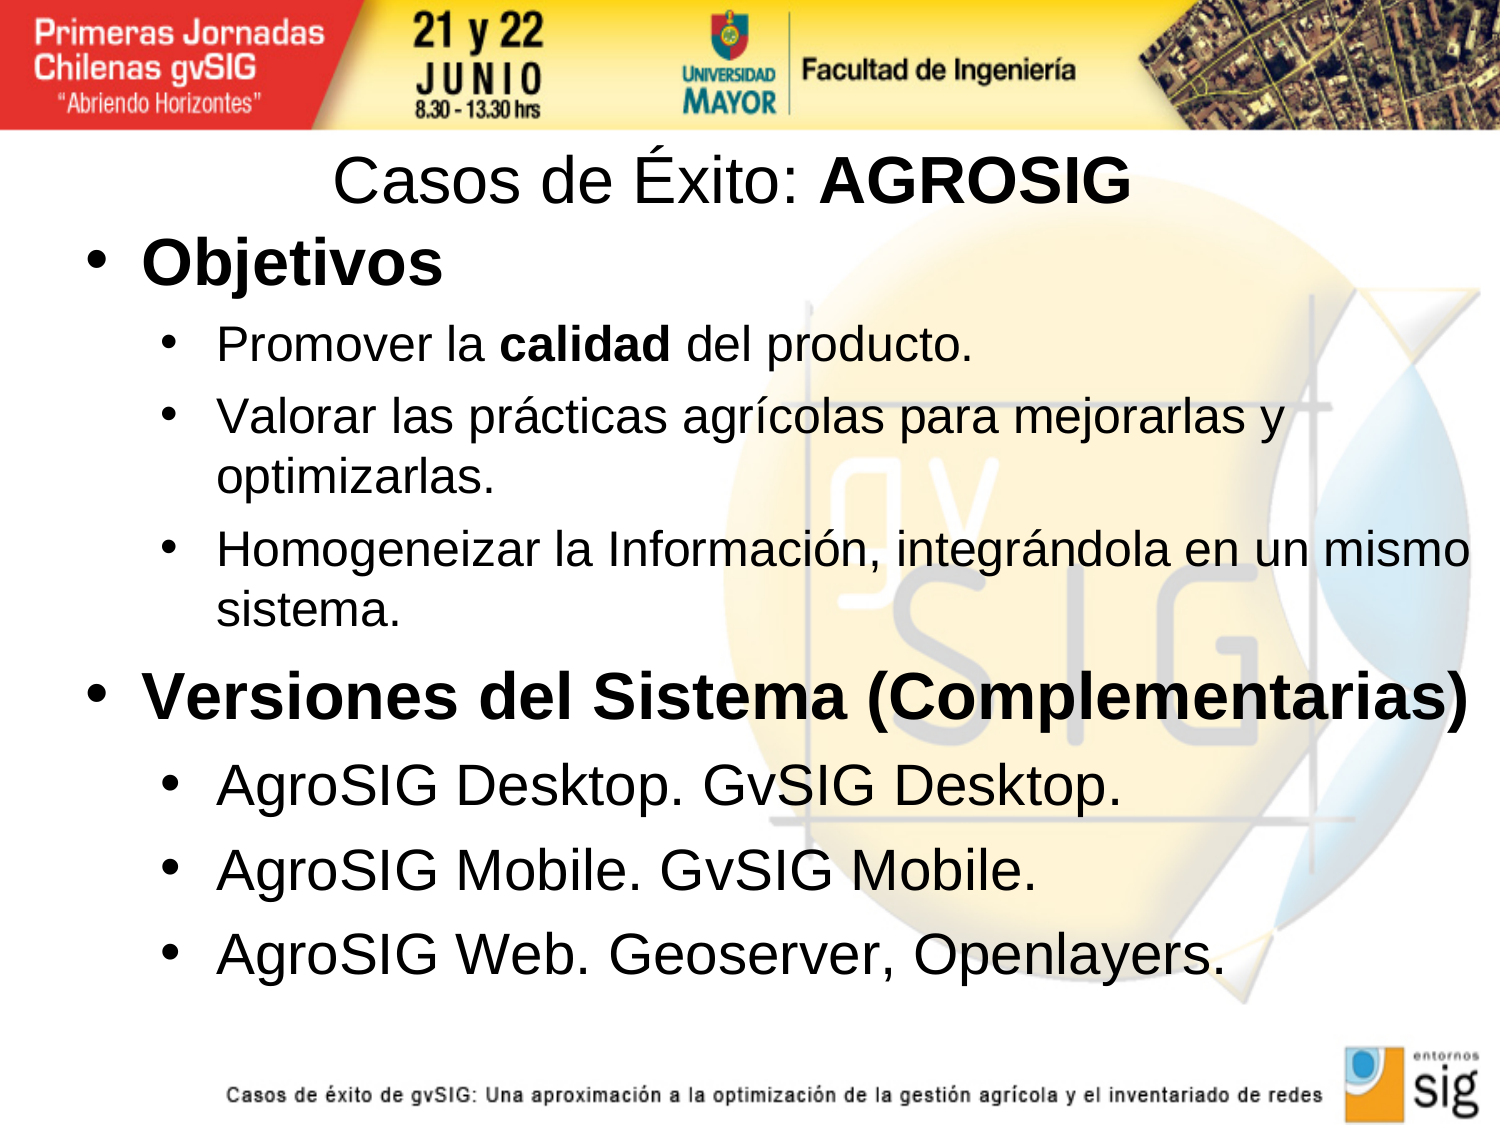

# Casos de Éxito: AGROSIG
Objetivos
Promover la calidad del producto.
Valorar las prácticas agrícolas para mejorarlas y optimizarlas.
Homogeneizar la Información, integrándola en un mismo sistema.
Versiones del Sistema (Complementarias)
AgroSIG Desktop. GvSIG Desktop.
AgroSIG Mobile. GvSIG Mobile.
AgroSIG Web. Geoserver, Openlayers.